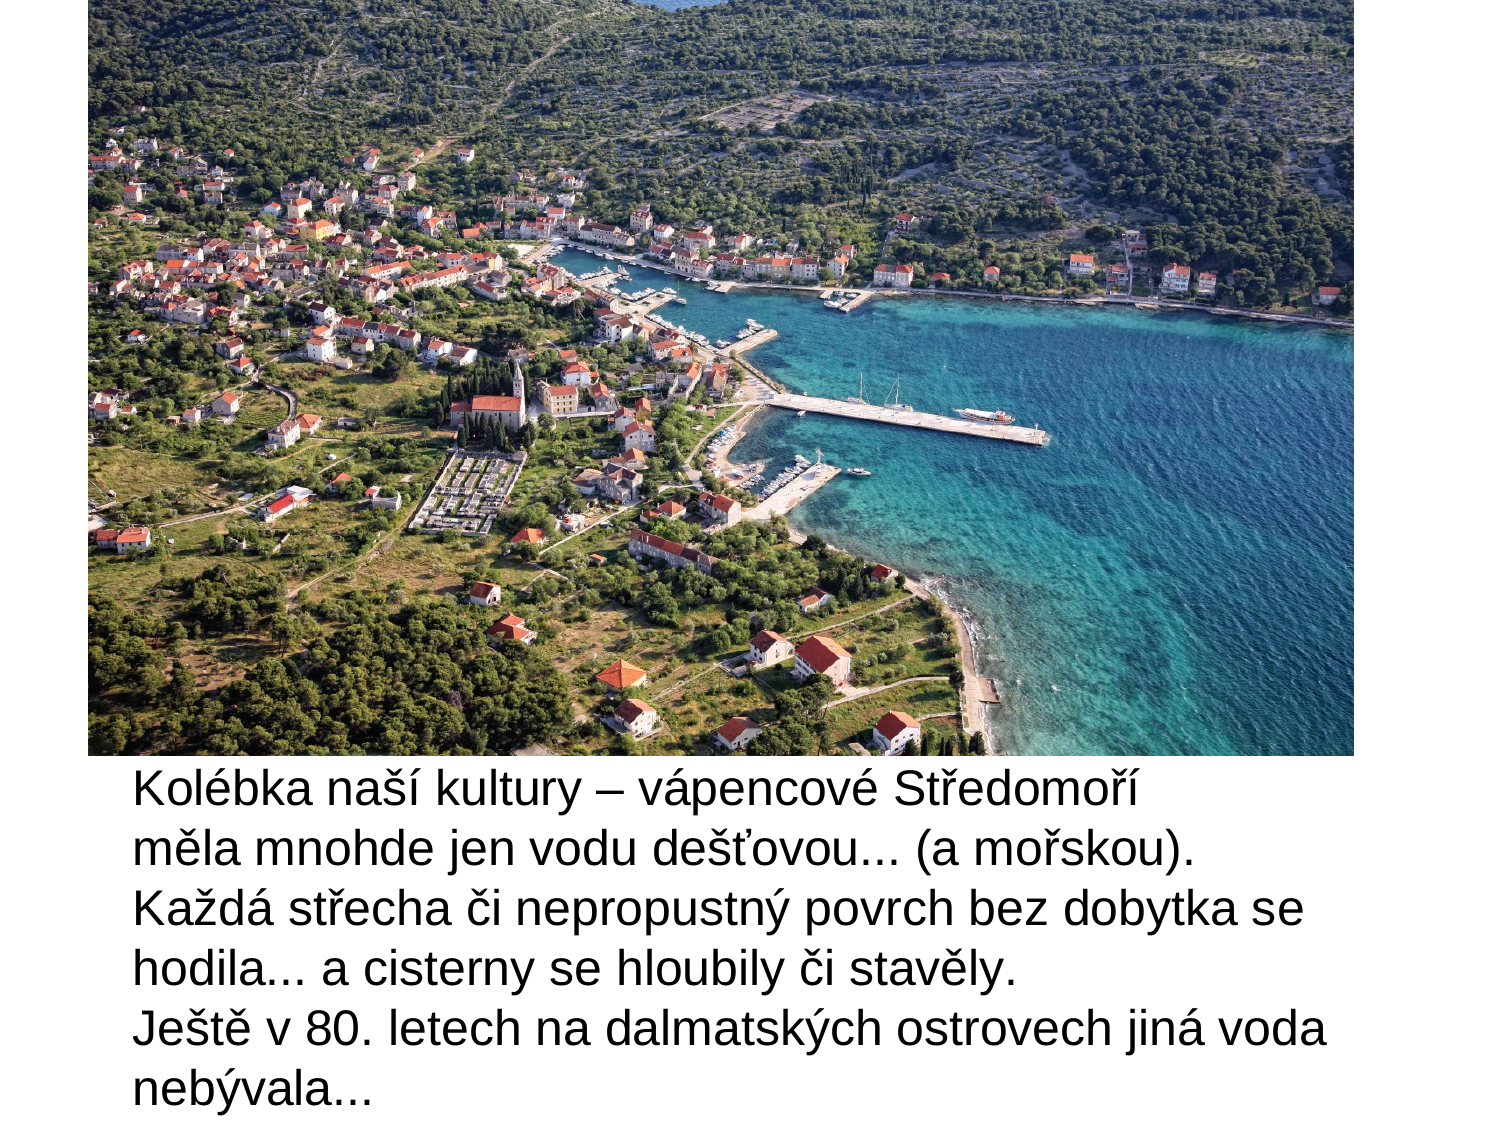

#
Kolébka naší kultury – vápencové Středomoří
měla mnohde jen vodu dešťovou... (a mořskou).
Každá střecha či nepropustný povrch bez dobytka se hodila... a cisterny se hloubily či stavěly.
Ještě v 80. letech na dalmatských ostrovech jiná voda nebývala...